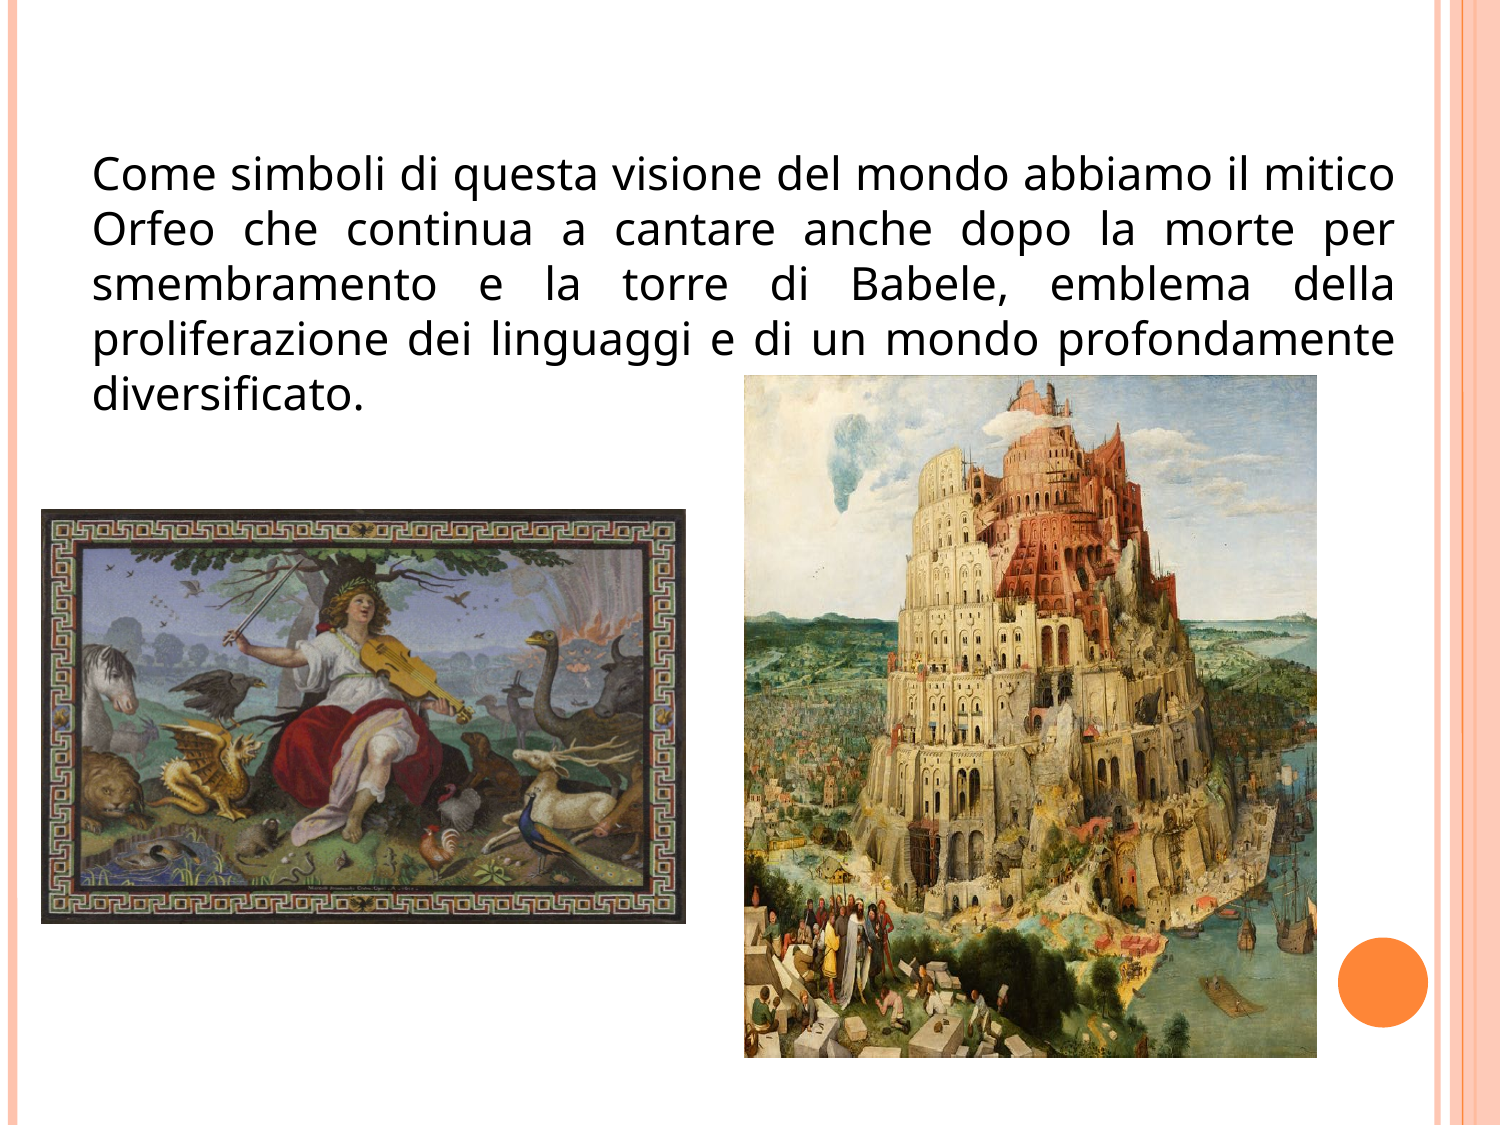

Come simboli di questa visione del mondo abbiamo il mitico Orfeo che continua a cantare anche dopo la morte per smembramento e la torre di Babele, emblema della proliferazione dei linguaggi e di un mondo profondamente diversificato.